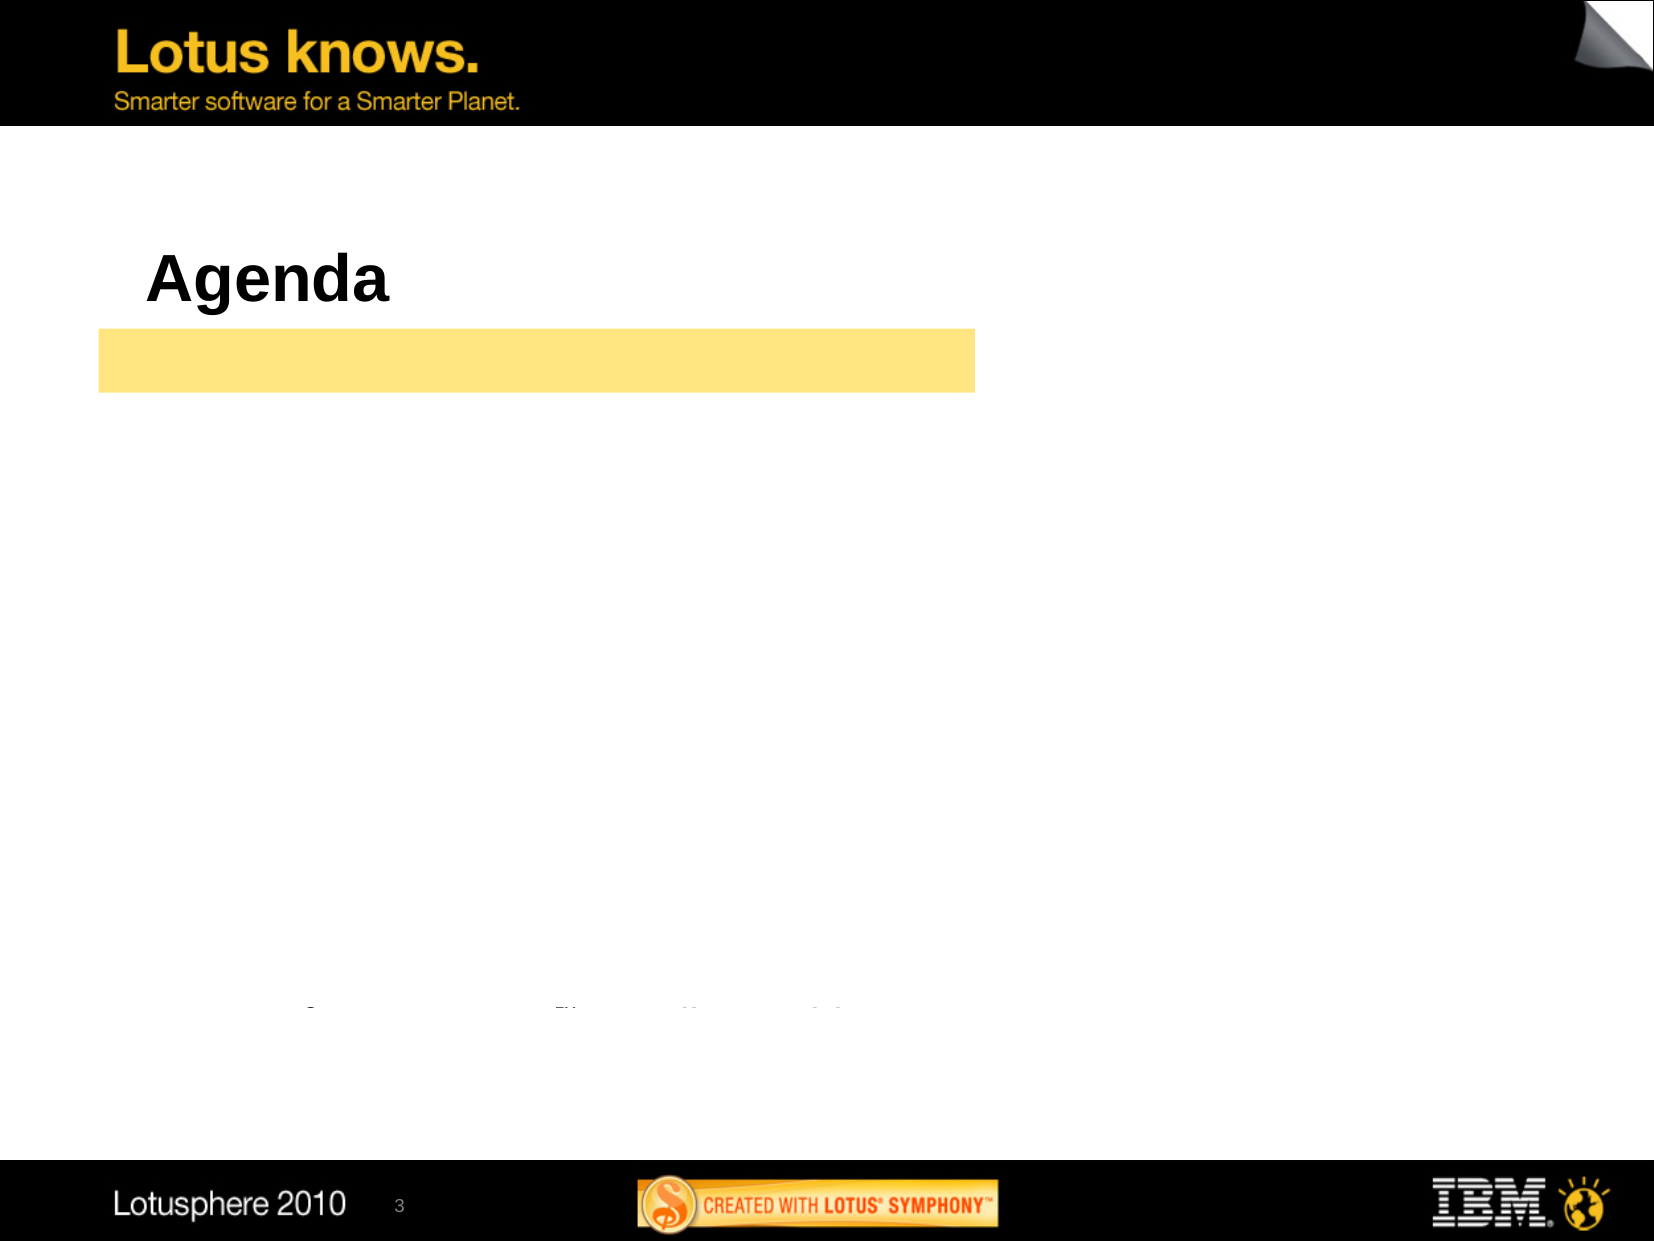

# Agenda
IBM® Lotus Notes™ Installer Architecture
Installer Customization
Enterprise Deployment Best Practices
Deployment Technologies
Tips and Tricks
Sneak Peek
Questions? Answers!
3